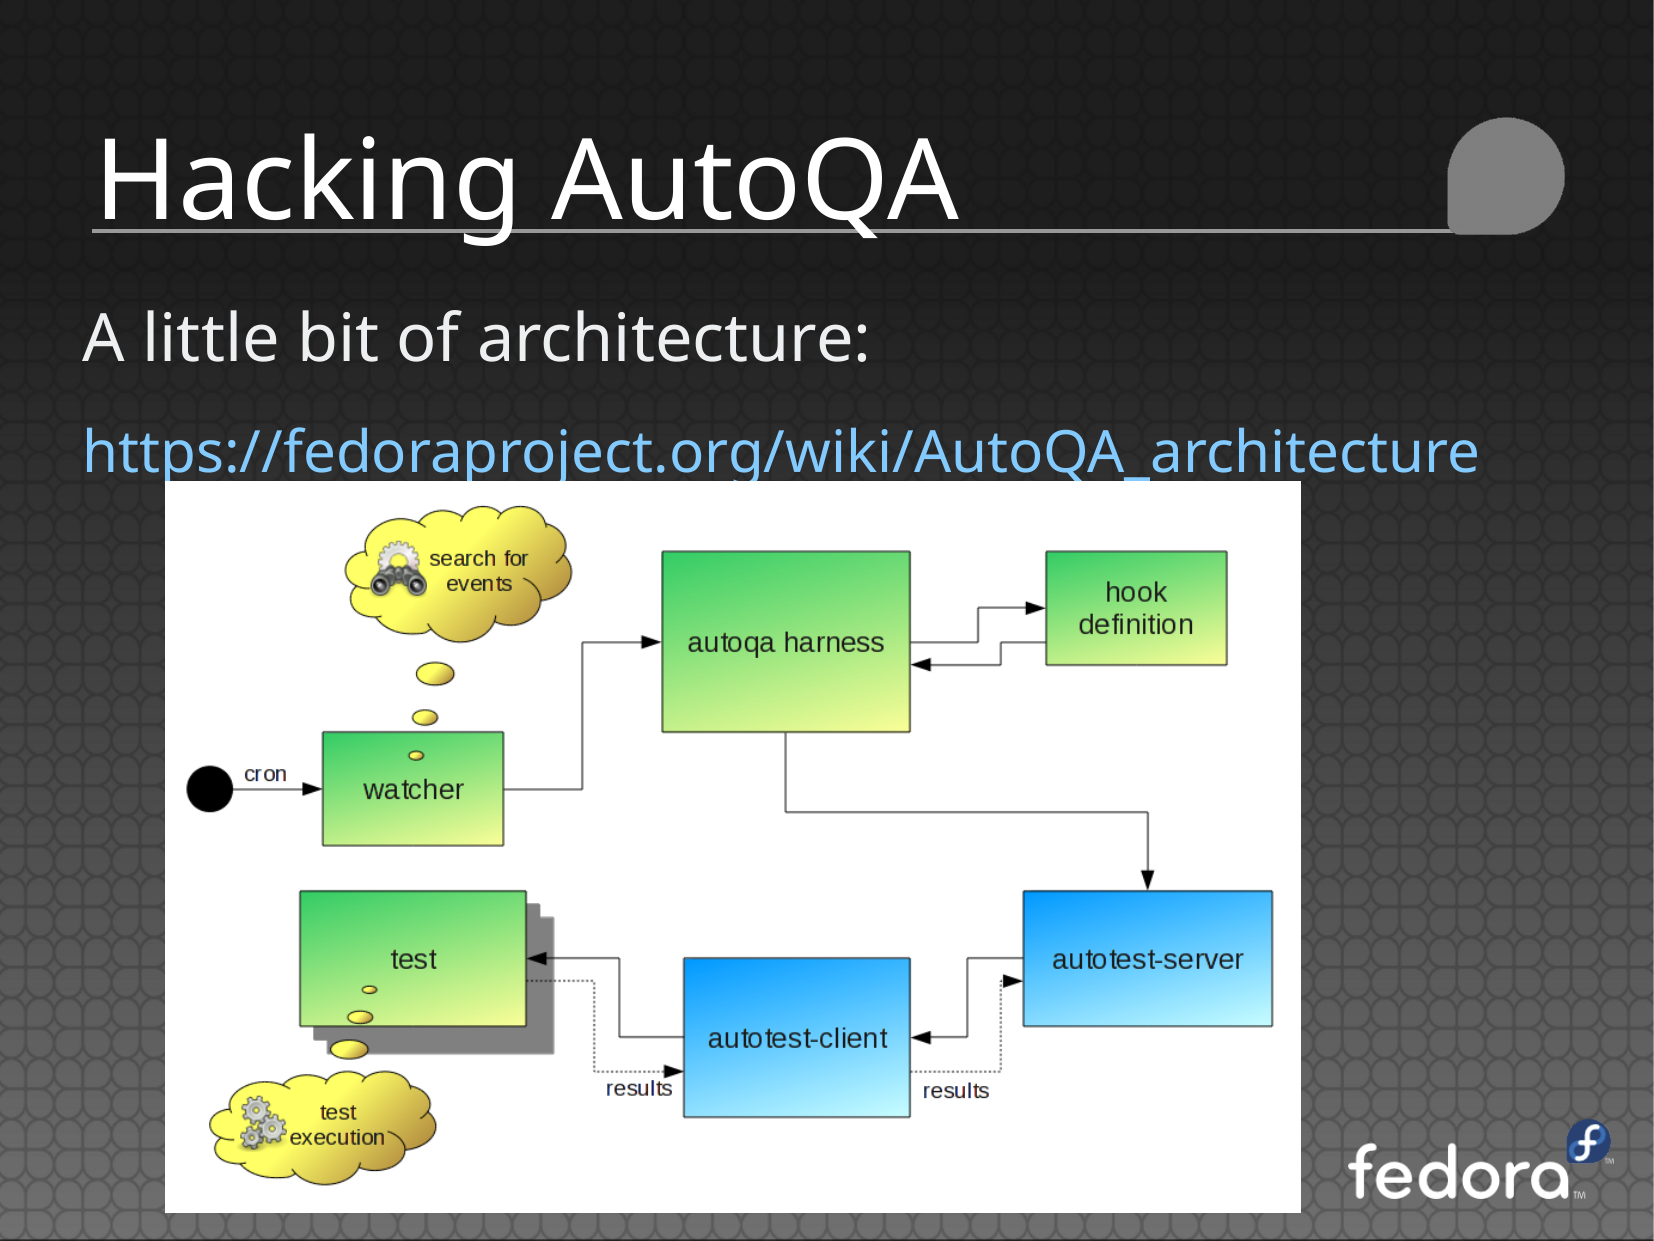

Hacking AutoQA
# A little bit of architecture:
https://fedoraproject.org/wiki/AutoQA_architecture